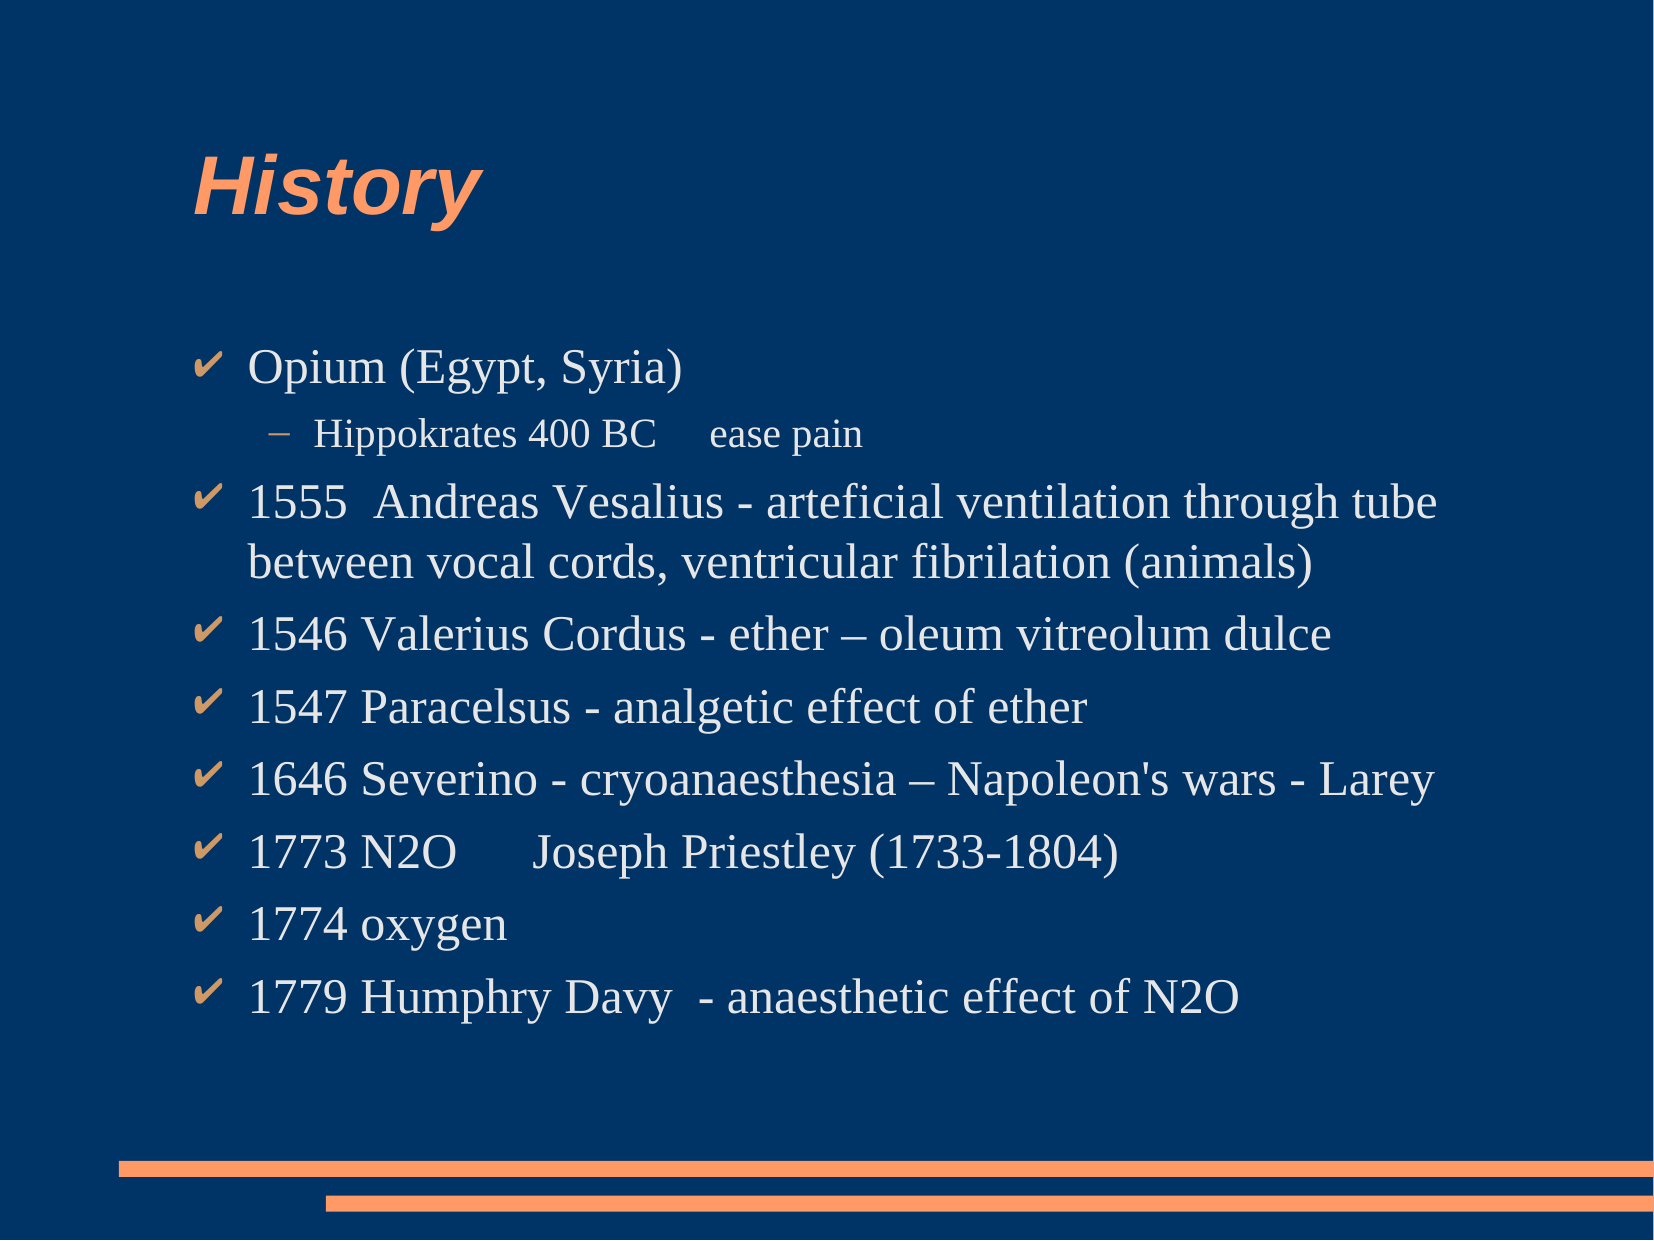

# History
Opium (Egypt, Syria)
Hippokrates 400 BC ease pain
1555 Andreas Vesalius - arteficial ventilation through tube between vocal cords, ventricular fibrilation (animals)
1546 Valerius Cordus - ether – oleum vitreolum dulce
1547 Paracelsus - analgetic effect of ether
1646 Severino - cryoanaesthesia – Napoleon's wars - Larey
1773 N2O Joseph Priestley (1733-1804)
1774 oxygen
1779 Humphry Davy - anaesthetic effect of N2O